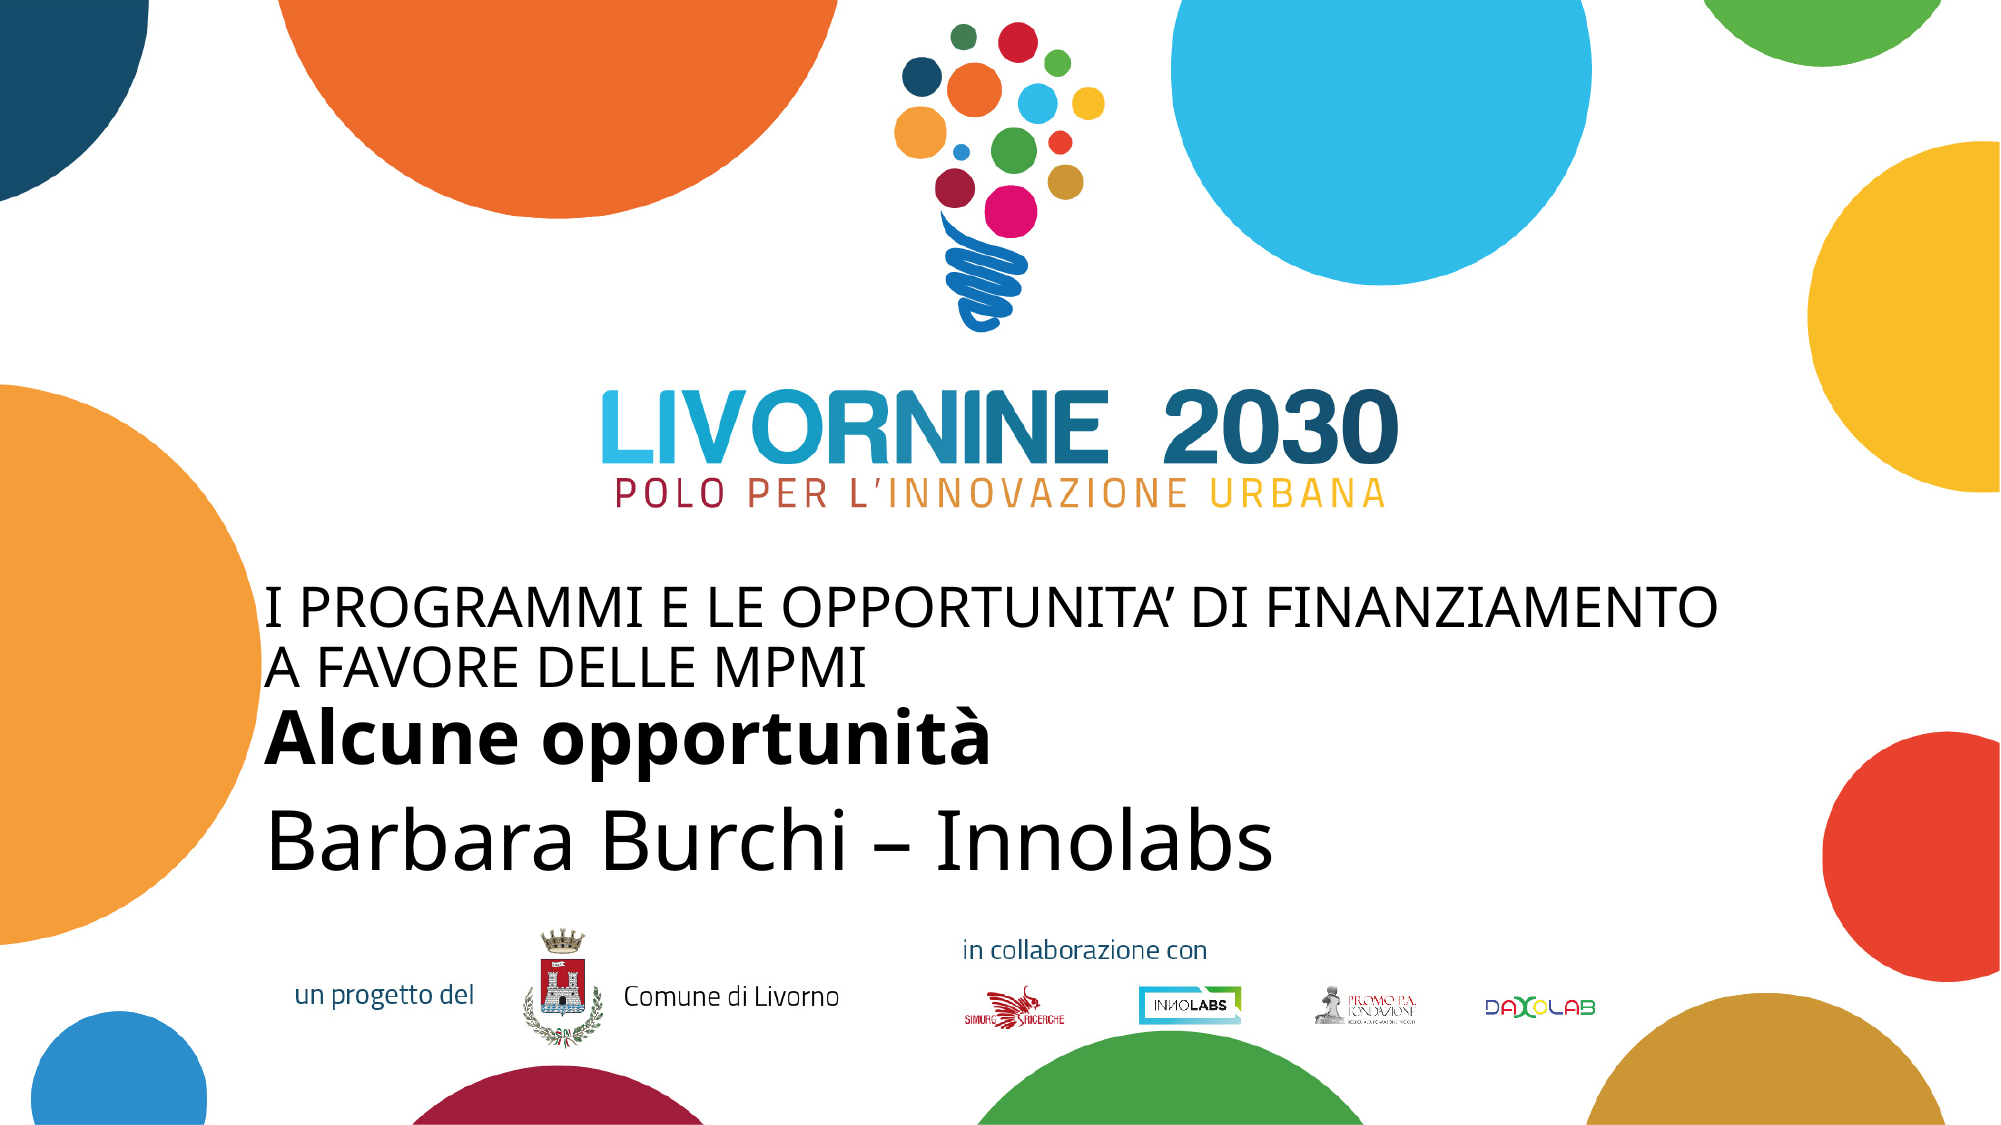

# I PROGRAMMI E LE OPPORTUNITA’ DI FINANZIAMENTO A FAVORE DELLE MPMI Alcune opportunità
Barbara Burchi – Innolabs